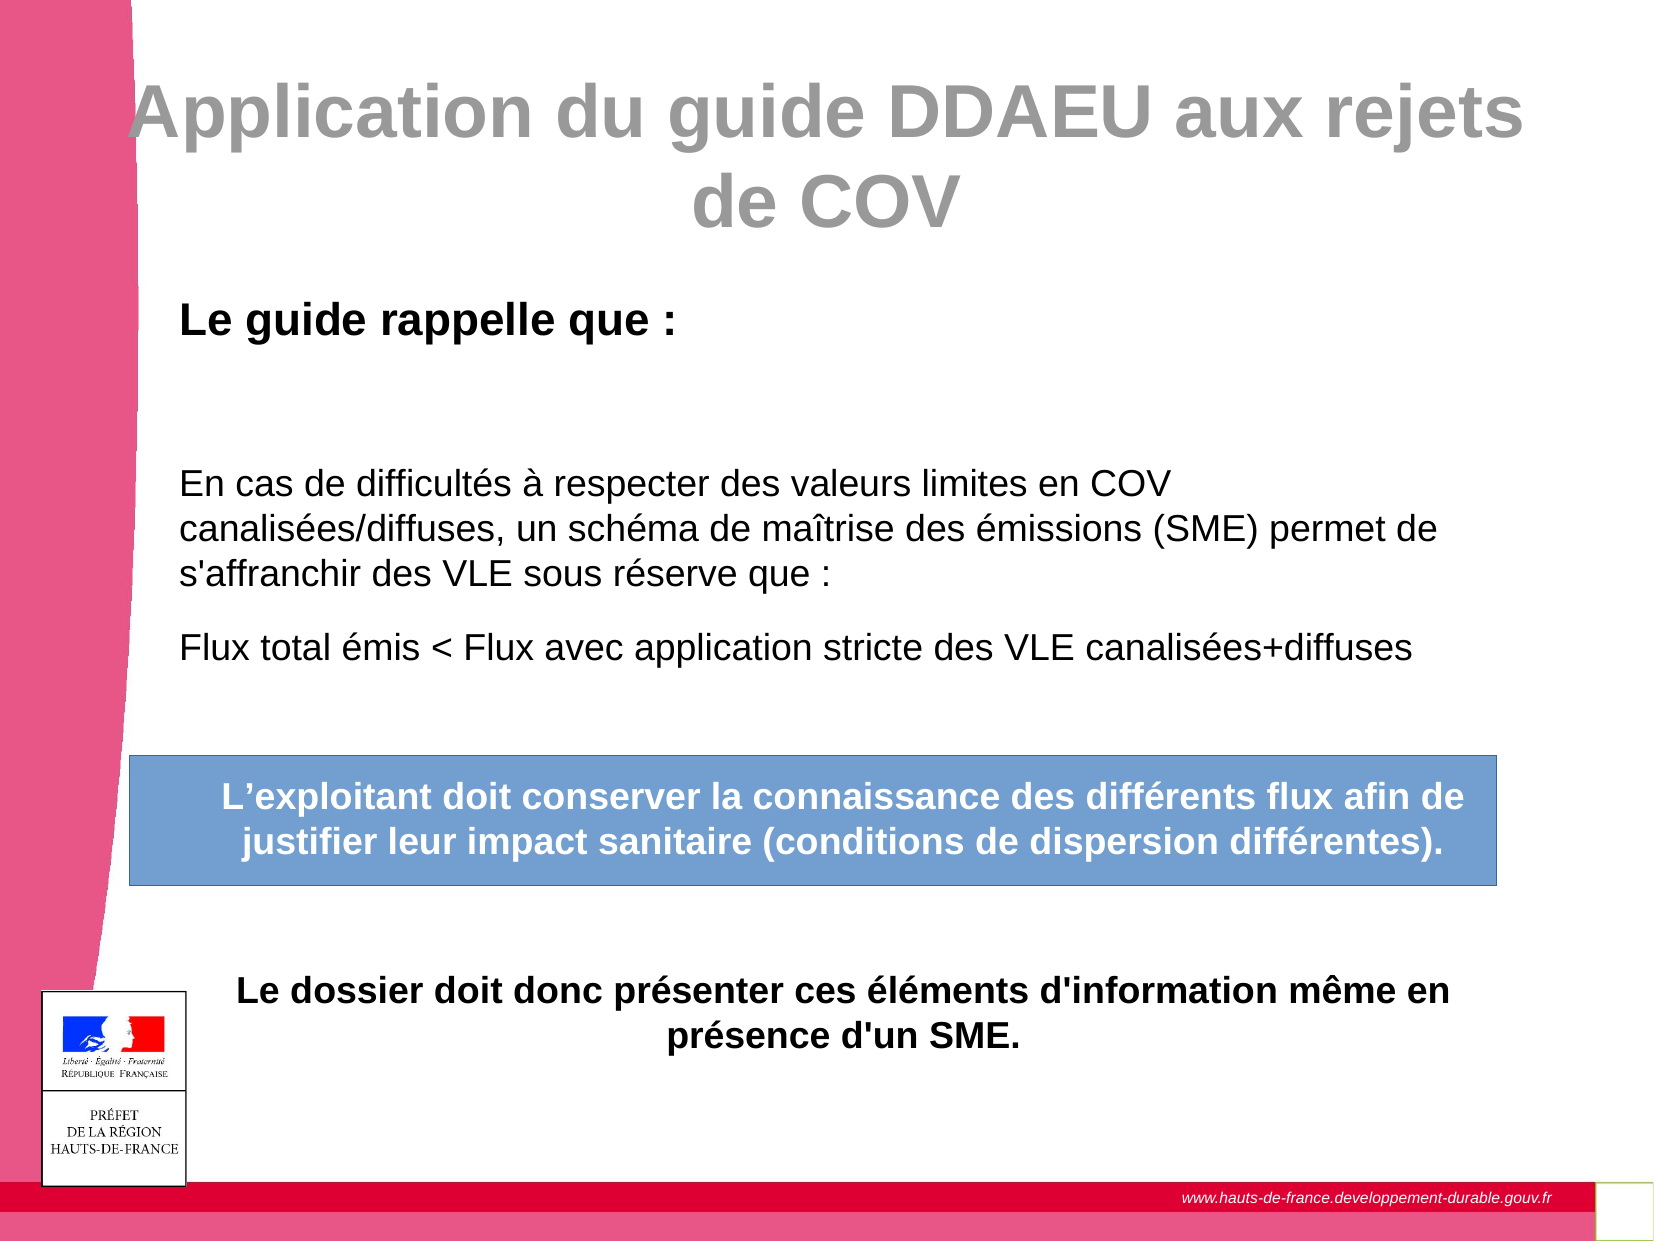

Application du guide DDAEU aux rejets de COV
Le guide rappelle que :
En cas de difficultés à respecter des valeurs limites en COV canalisées/diffuses, un schéma de maîtrise des émissions (SME) permet de s'affranchir des VLE sous réserve que :
Flux total émis < Flux avec application stricte des VLE canalisées+diffuses
L’exploitant doit conserver la connaissance des différents flux afin de justifier leur impact sanitaire (conditions de dispersion différentes).
Le dossier doit donc présenter ces éléments d'information même en présence d'un SME.